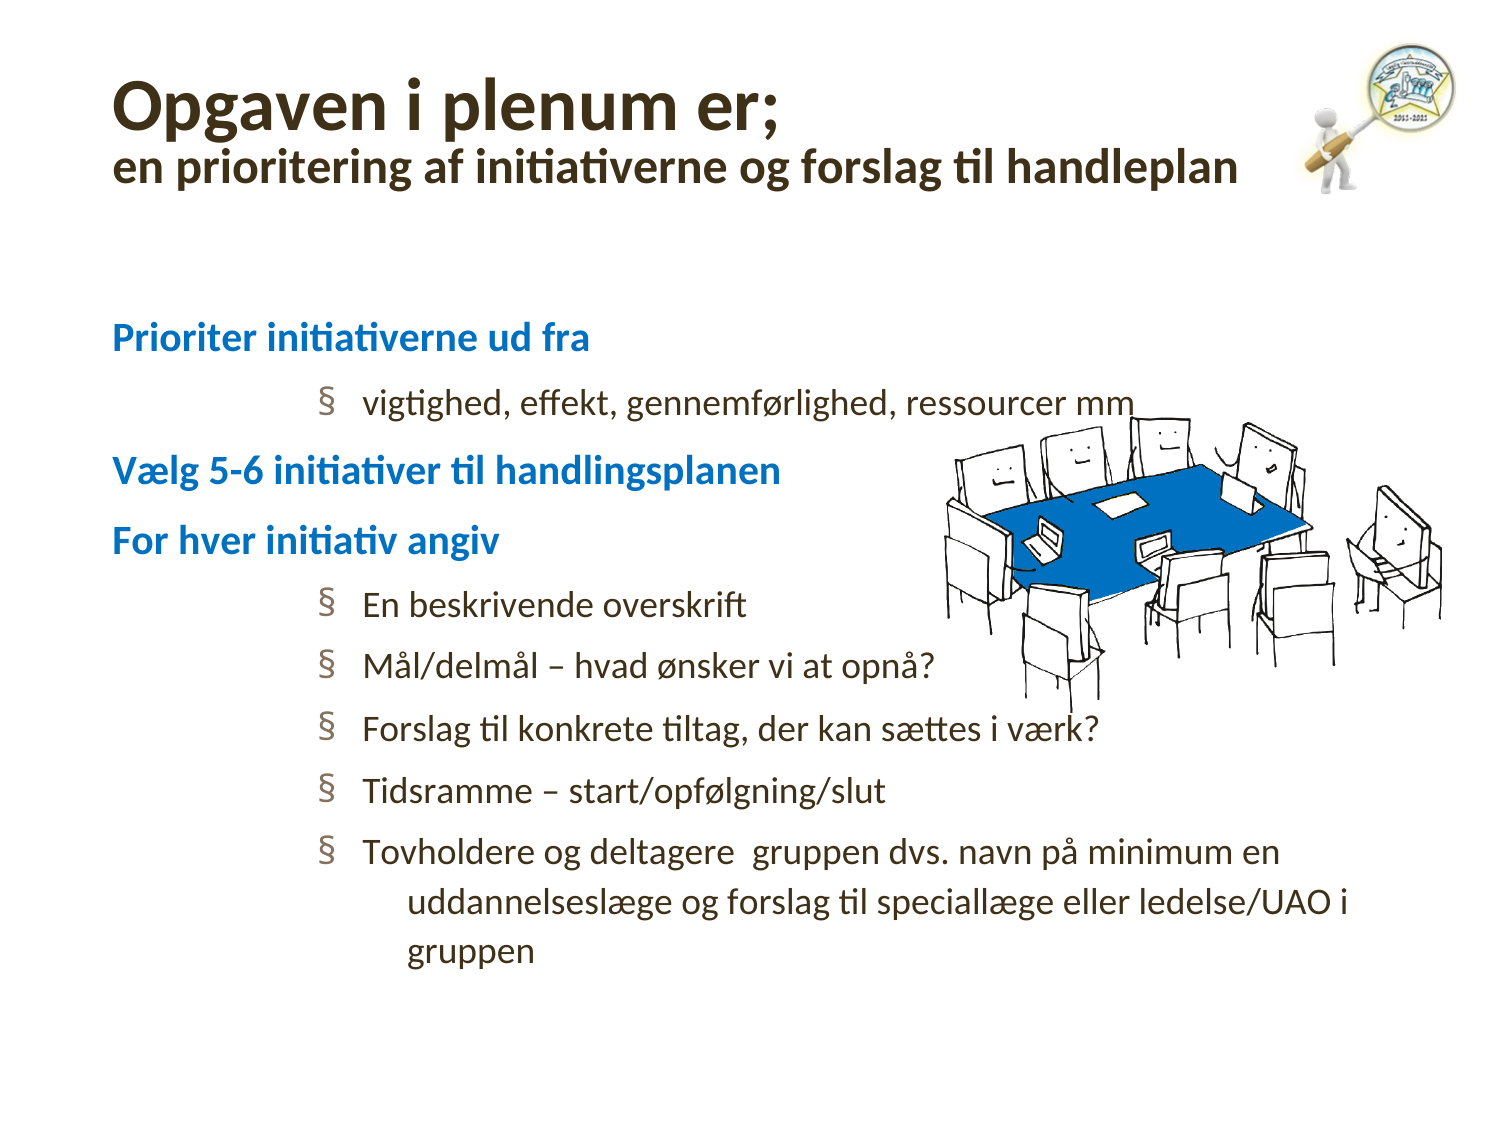

# Opgaven i plenum er; en prioritering af initiativerne og forslag til handleplan
Prioriter initiativerne ud fra
vigtighed, effekt, gennemførlighed, ressourcer mm
Vælg 5-6 initiativer til handlingsplanen
For hver initiativ angiv
En beskrivende overskrift
Mål/delmål – hvad ønsker vi at opnå?
Forslag til konkrete tiltag, der kan sættes i værk?
Tidsramme – start/opfølgning/slut
Tovholdere og deltagere gruppen dvs. navn på minimum en uddannelseslæge og forslag til speciallæge eller ledelse/UAO i gruppen